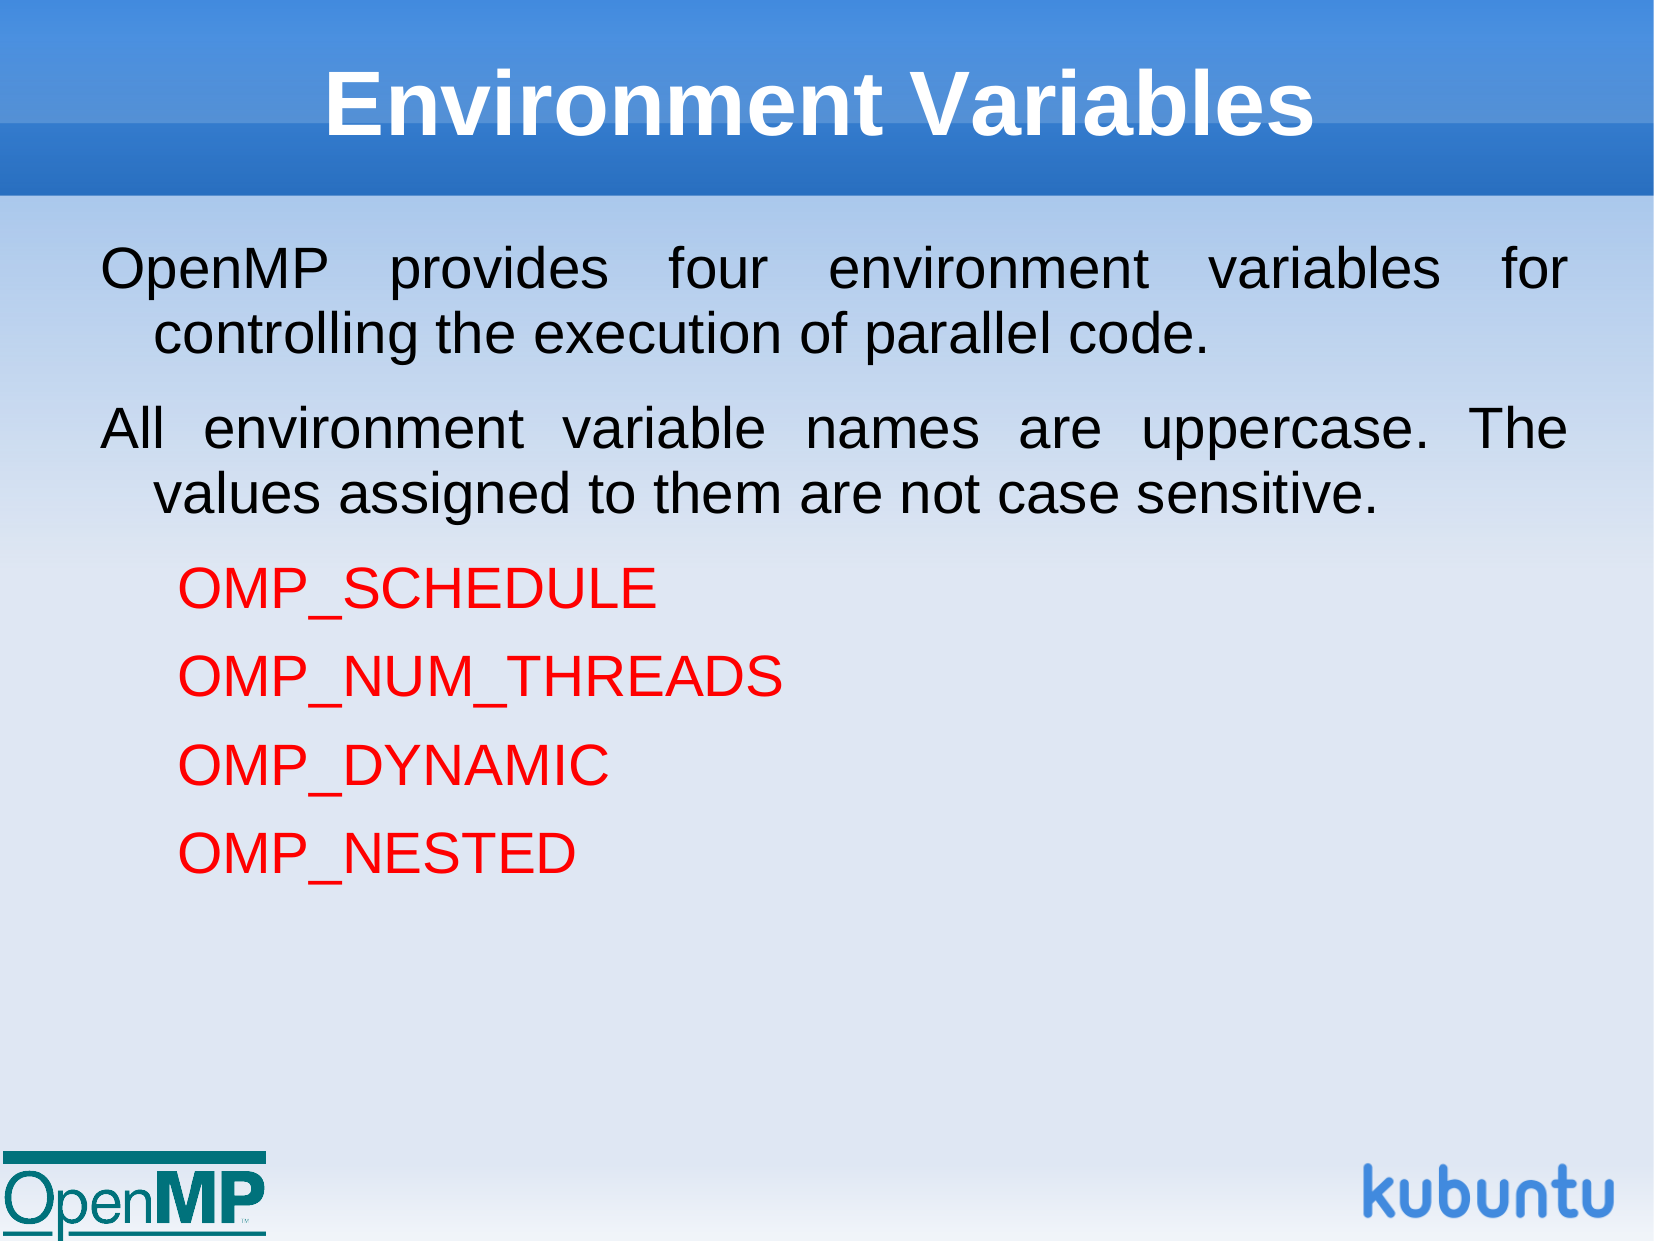

# Environment Variables
OpenMP provides four environment variables for controlling the execution of parallel code.
All environment variable names are uppercase. The values assigned to them are not case sensitive.
OMP_SCHEDULE
OMP_NUM_THREADS
OMP_DYNAMIC
OMP_NESTED